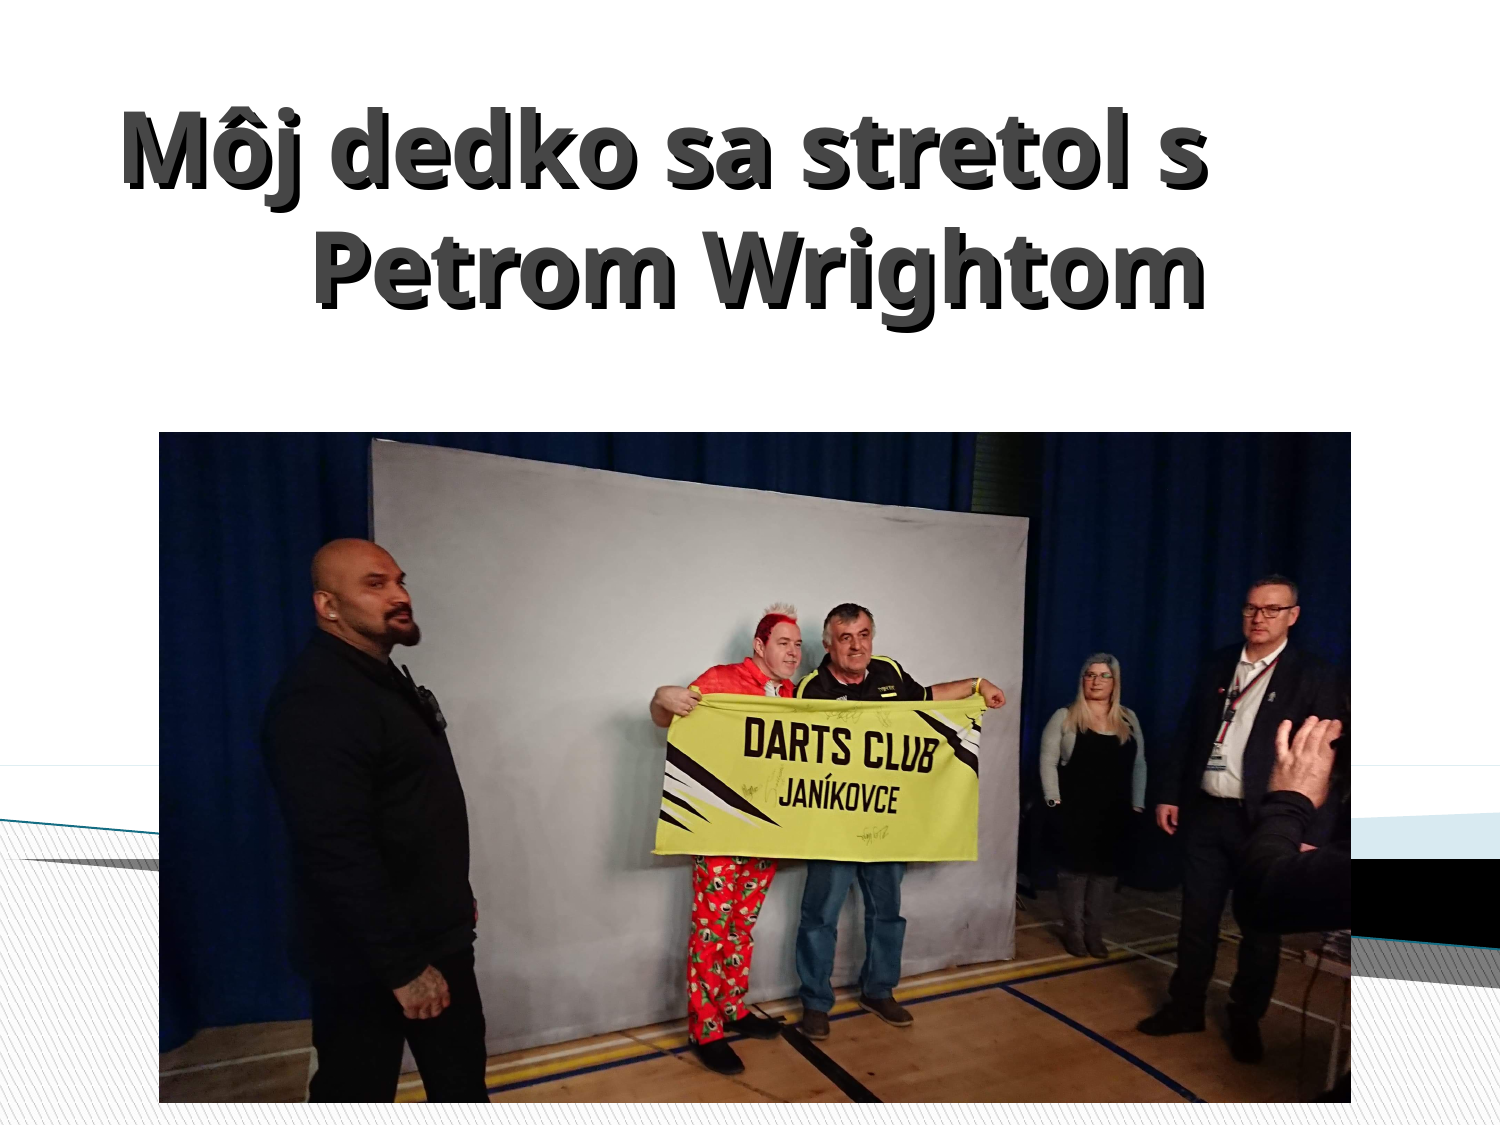

# Môj dedko sa stretol s Petrom Wrightom